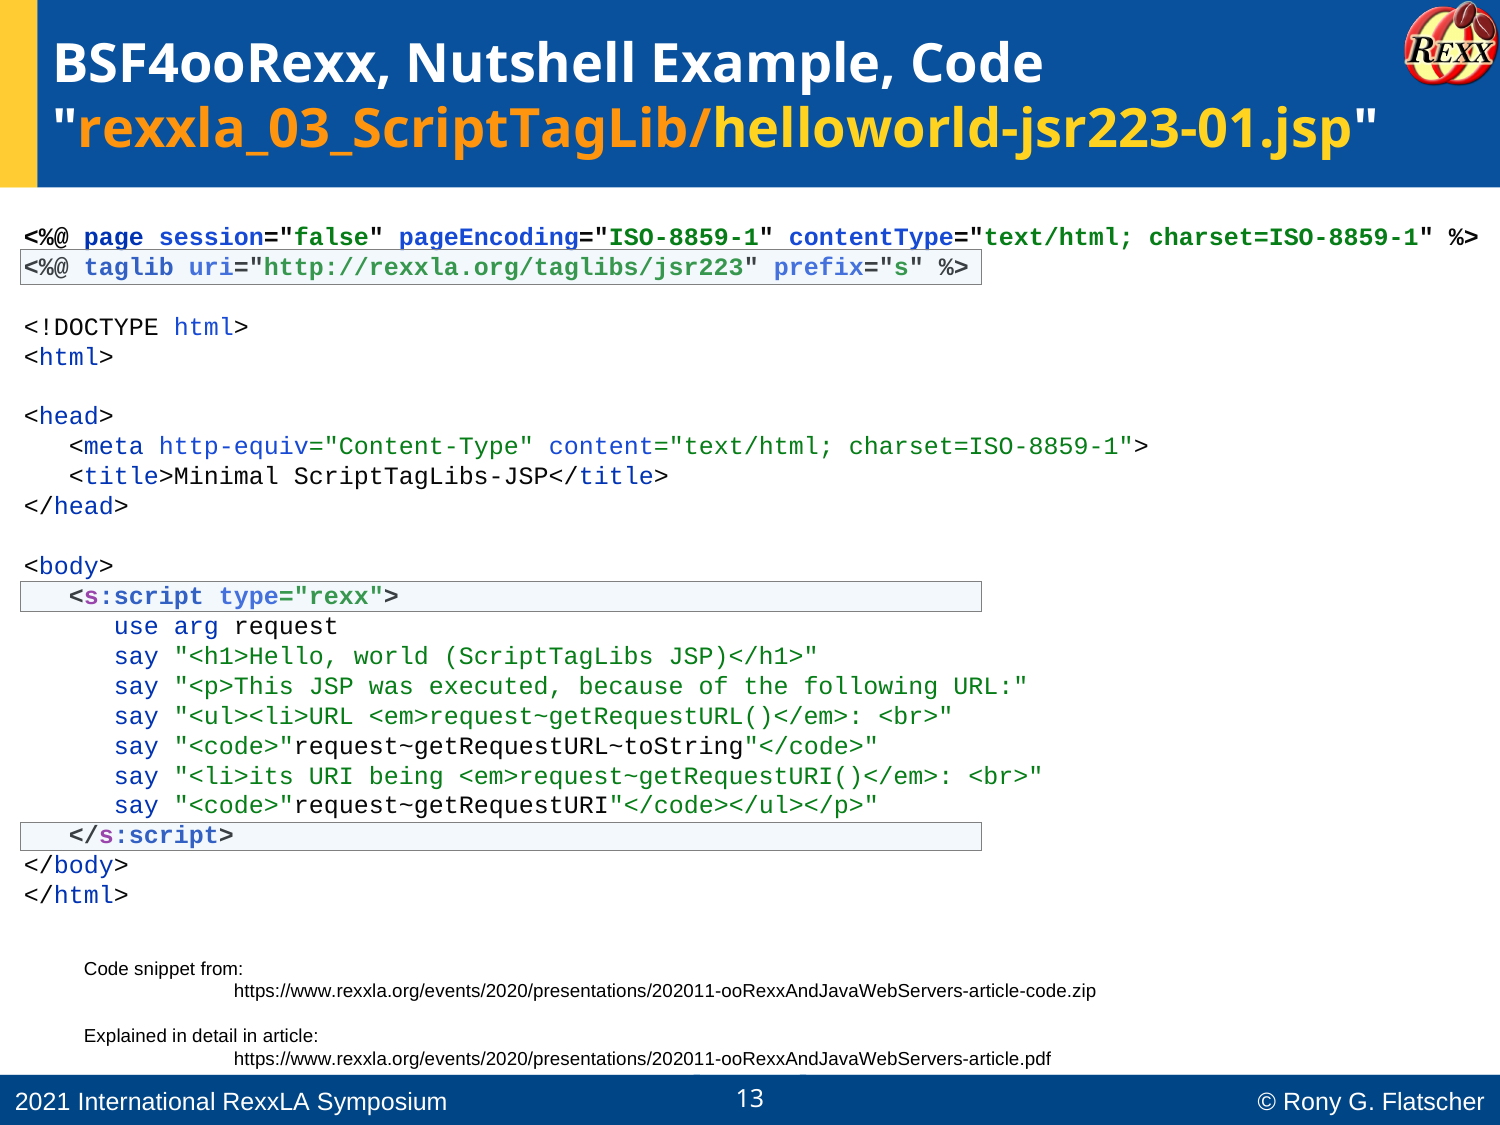

# BSF4ooRexx, Nutshell Example, Code "rexxla_03_ScriptTagLib/helloworld-jsr223-01.jsp"
<%@ page session="false" pageEncoding="ISO-8859-1" contentType="text/html; charset=ISO-8859-1" %>
<%@ taglib uri="http://rexxla.org/taglibs/jsr223" prefix="s" %>
<!DOCTYPE html>
<html>
<head>
 <meta http-equiv="Content-Type" content="text/html; charset=ISO-8859-1">
 <title>Minimal ScriptTagLibs-JSP</title>
</head>
<body>
 <s:script type="rexx">
 use arg request
 say "<h1>Hello, world (ScriptTagLibs JSP)</h1>"
 say "<p>This JSP was executed, because of the following URL:"
 say "<ul><li>URL <em>request~getRequestURL()</em>: <br>"
 say "<code>"request~getRequestURL~toString"</code>"
 say "<li>its URI being <em>request~getRequestURI()</em>: <br>"
 say "<code>"request~getRequestURI"</code></ul></p>"
 </s:script>
</body>
</html>
Code snippet from:
	https://www.rexxla.org/events/2020/presentations/202011-ooRexxAndJavaWebServers-article-code.zip
Explained in detail in article:
	https://www.rexxla.org/events/2020/presentations/202011-ooRexxAndJavaWebServers-article.pdf